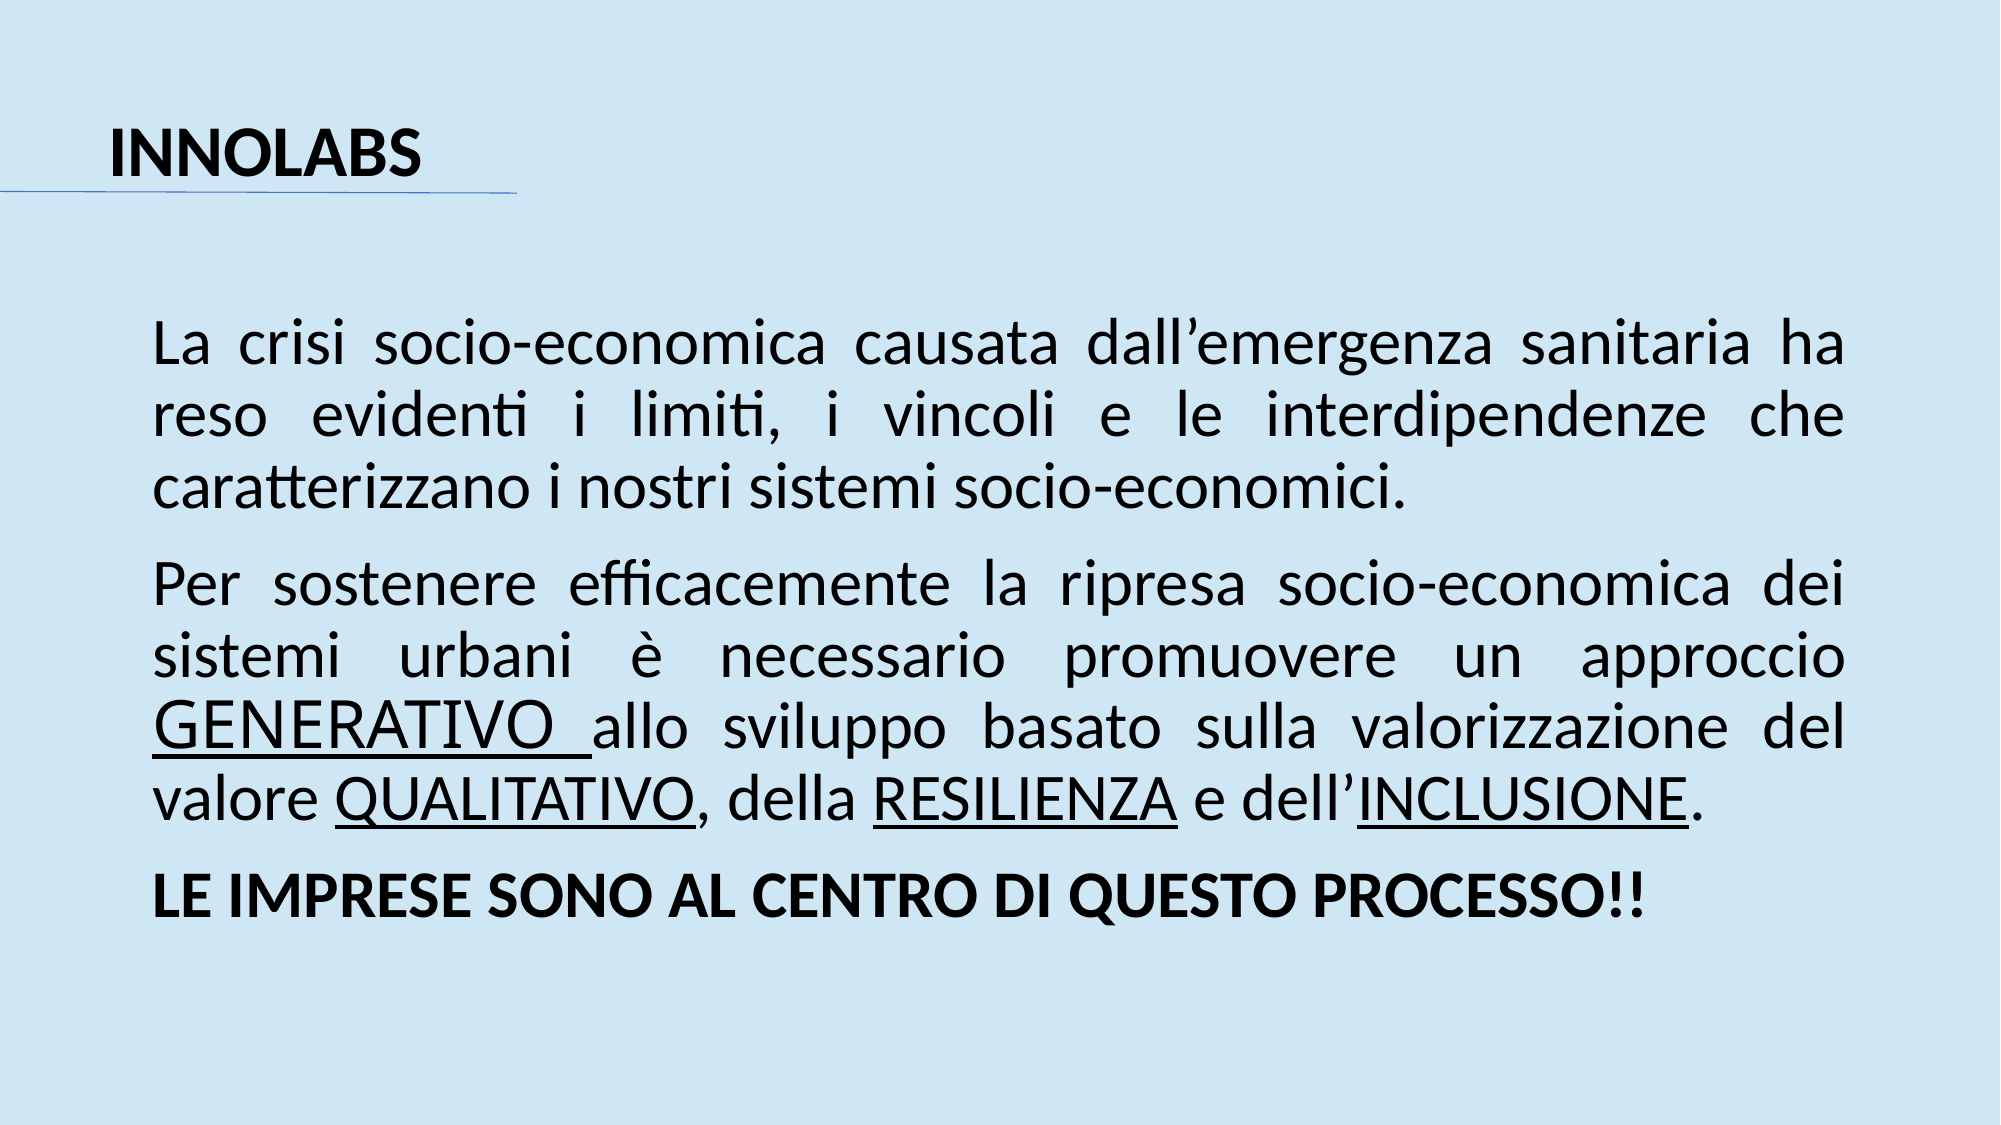

INNOLABS
# La crisi socio-economica causata dall’emergenza sanitaria ha reso evidenti i limiti, i vincoli e le interdipendenze che caratterizzano i nostri sistemi socio-economici.
Per sostenere efficacemente la ripresa socio-economica dei sistemi urbani è necessario promuovere un approccio GENERATIVO allo sviluppo basato sulla valorizzazione del valore QUALITATIVO, della RESILIENZA e dell’INCLUSIONE.
LE IMPRESE SONO AL CENTRO DI QUESTO PROCESSO!!